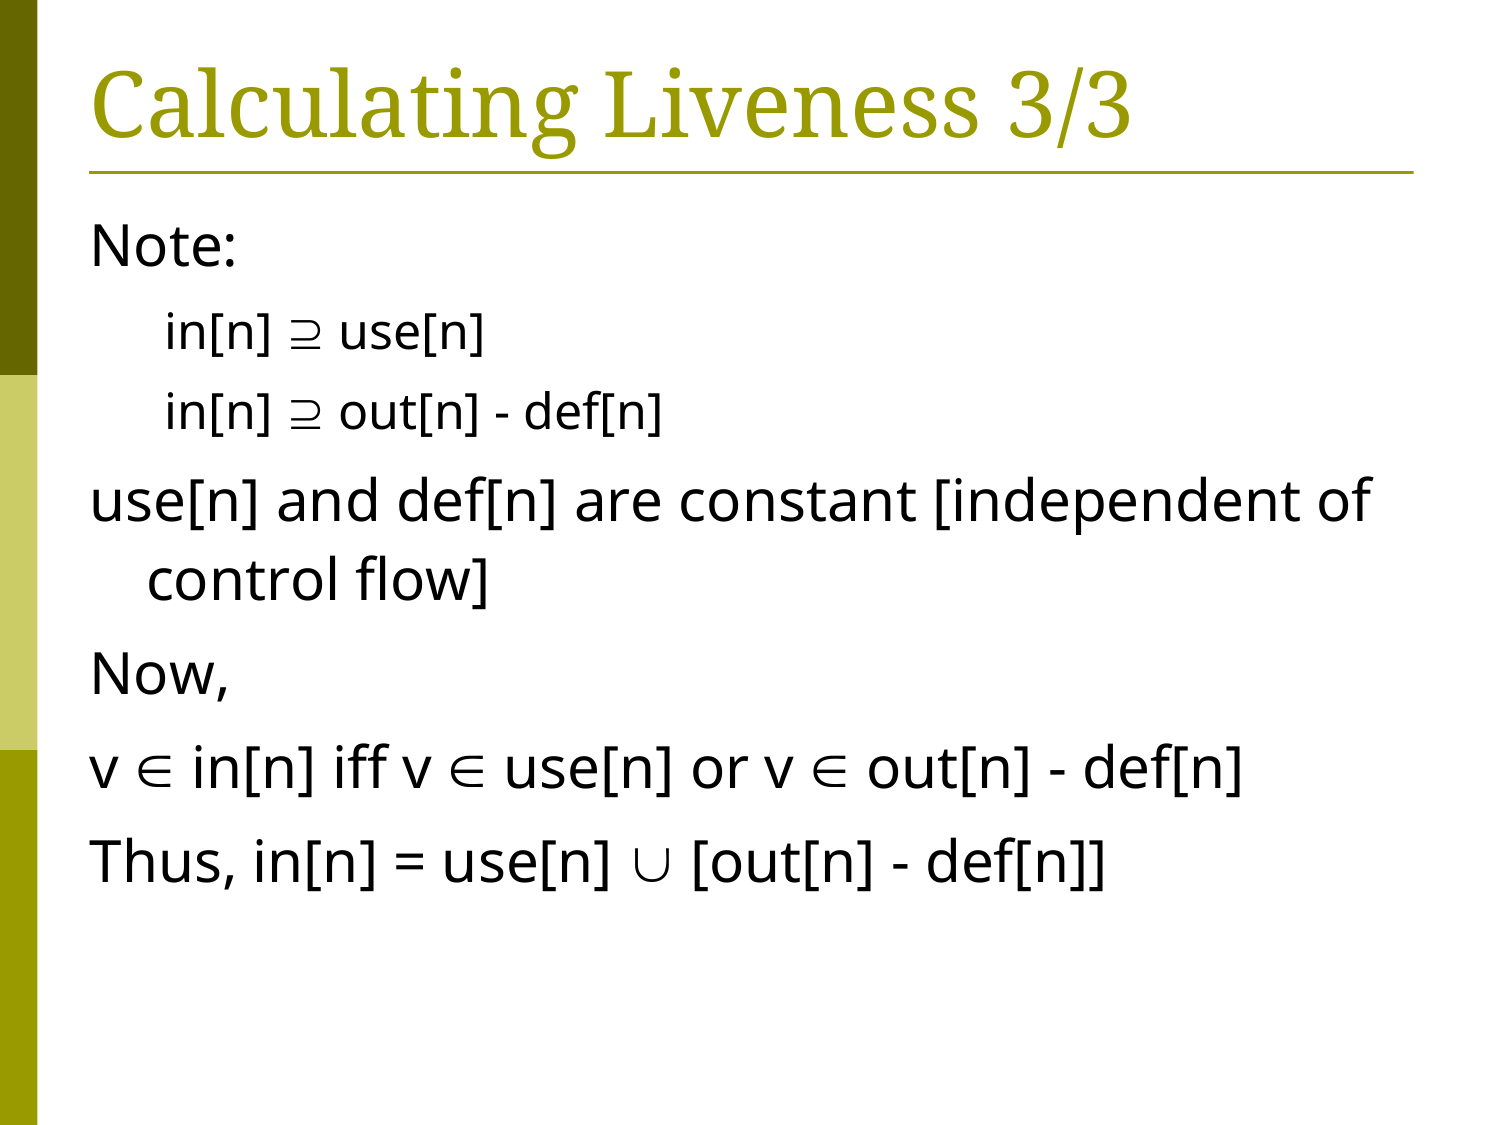

# Calculating Liveness 3/3
Note:
in[n]  use[n]
in[n]  out[n] - def[n]
use[n] and def[n] are constant [independent of control flow]
Now,
v  in[n] iff v  use[n] or v  out[n] - def[n]
Thus, in[n] = use[n]  [out[n] - def[n]]